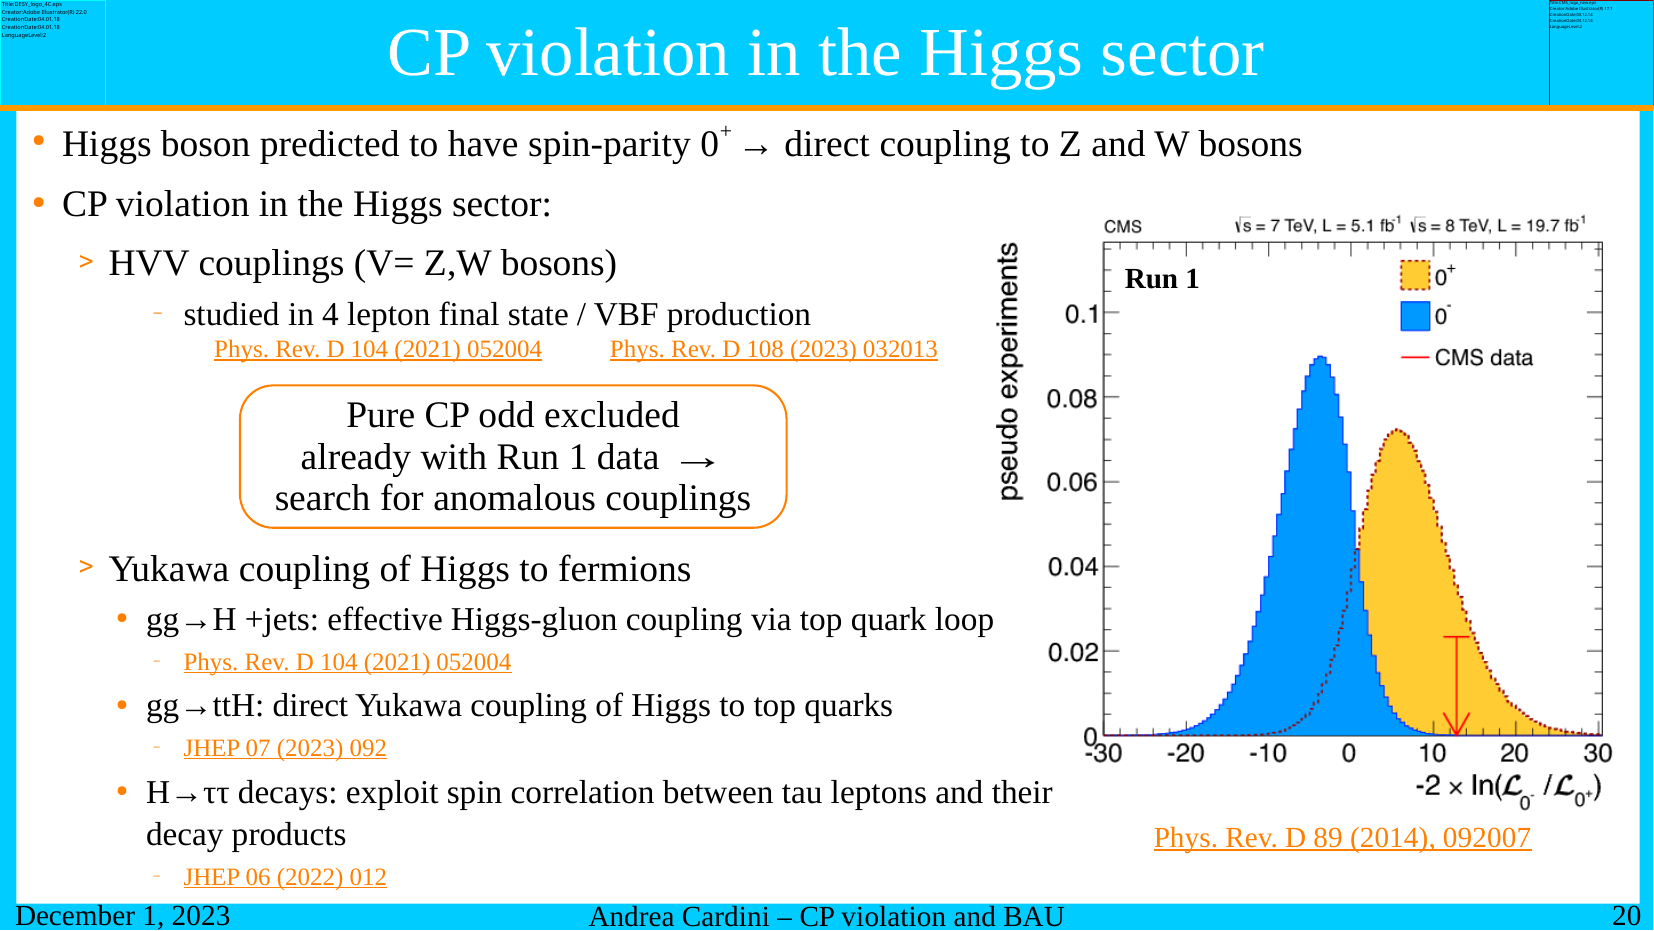

# CP violation in the Higgs sector
Higgs boson predicted to have spin-parity 0+ → direct coupling to Z and W bosons
CP violation in the Higgs sector:
HVV couplings (V= Z,W bosons)
studied in 4 lepton final state / VBF production
Run 1
Phys. Rev. D 104 (2021) 052004
Phys. Rev. D 108 (2023) 032013
Pure CP odd excluded
already with Run 1 data →
search for anomalous couplings
Yukawa coupling of Higgs to fermions
gg→H +jets: effective Higgs-gluon coupling via top quark loop
Phys. Rev. D 104 (2021) 052004
gg→ttH: direct Yukawa coupling of Higgs to top quarks
JHEP 07 (2023) 092
H→ττ decays: exploit spin correlation between tau leptons and their
decay products
JHEP 06 (2022) 012
Phys. Rev. D 89 (2014), 092007
20